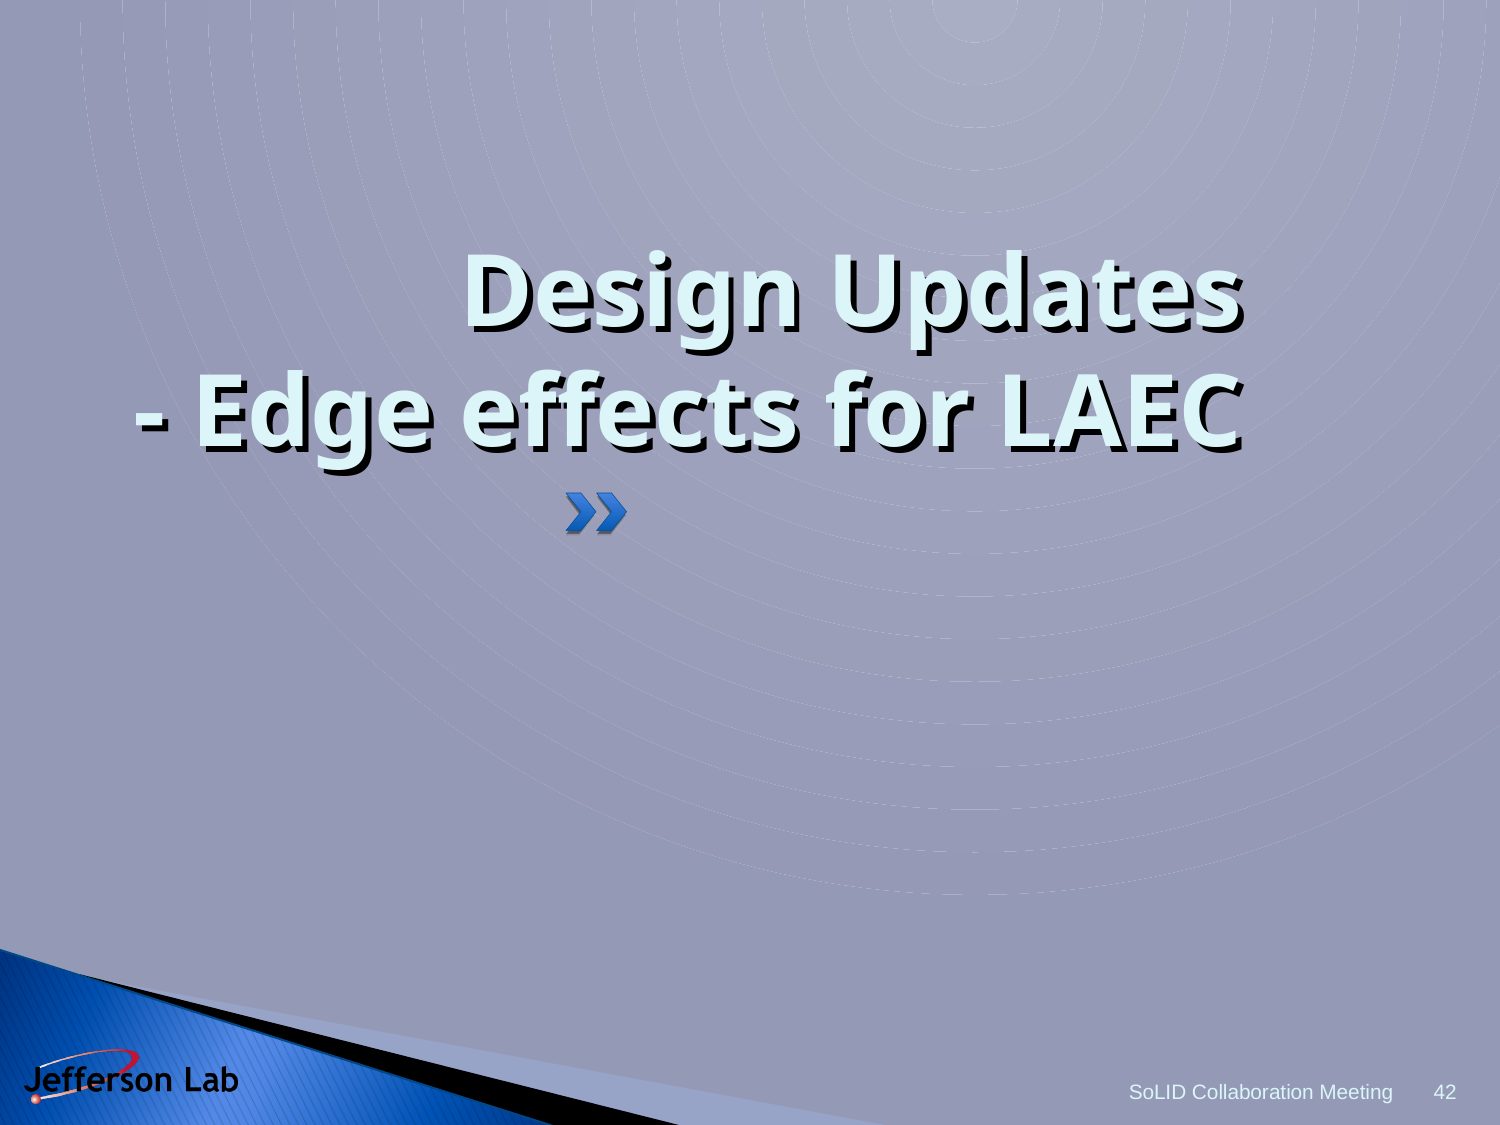

# Design Updates - Edge effects for LAEC
SoLID Collaboration Meeting